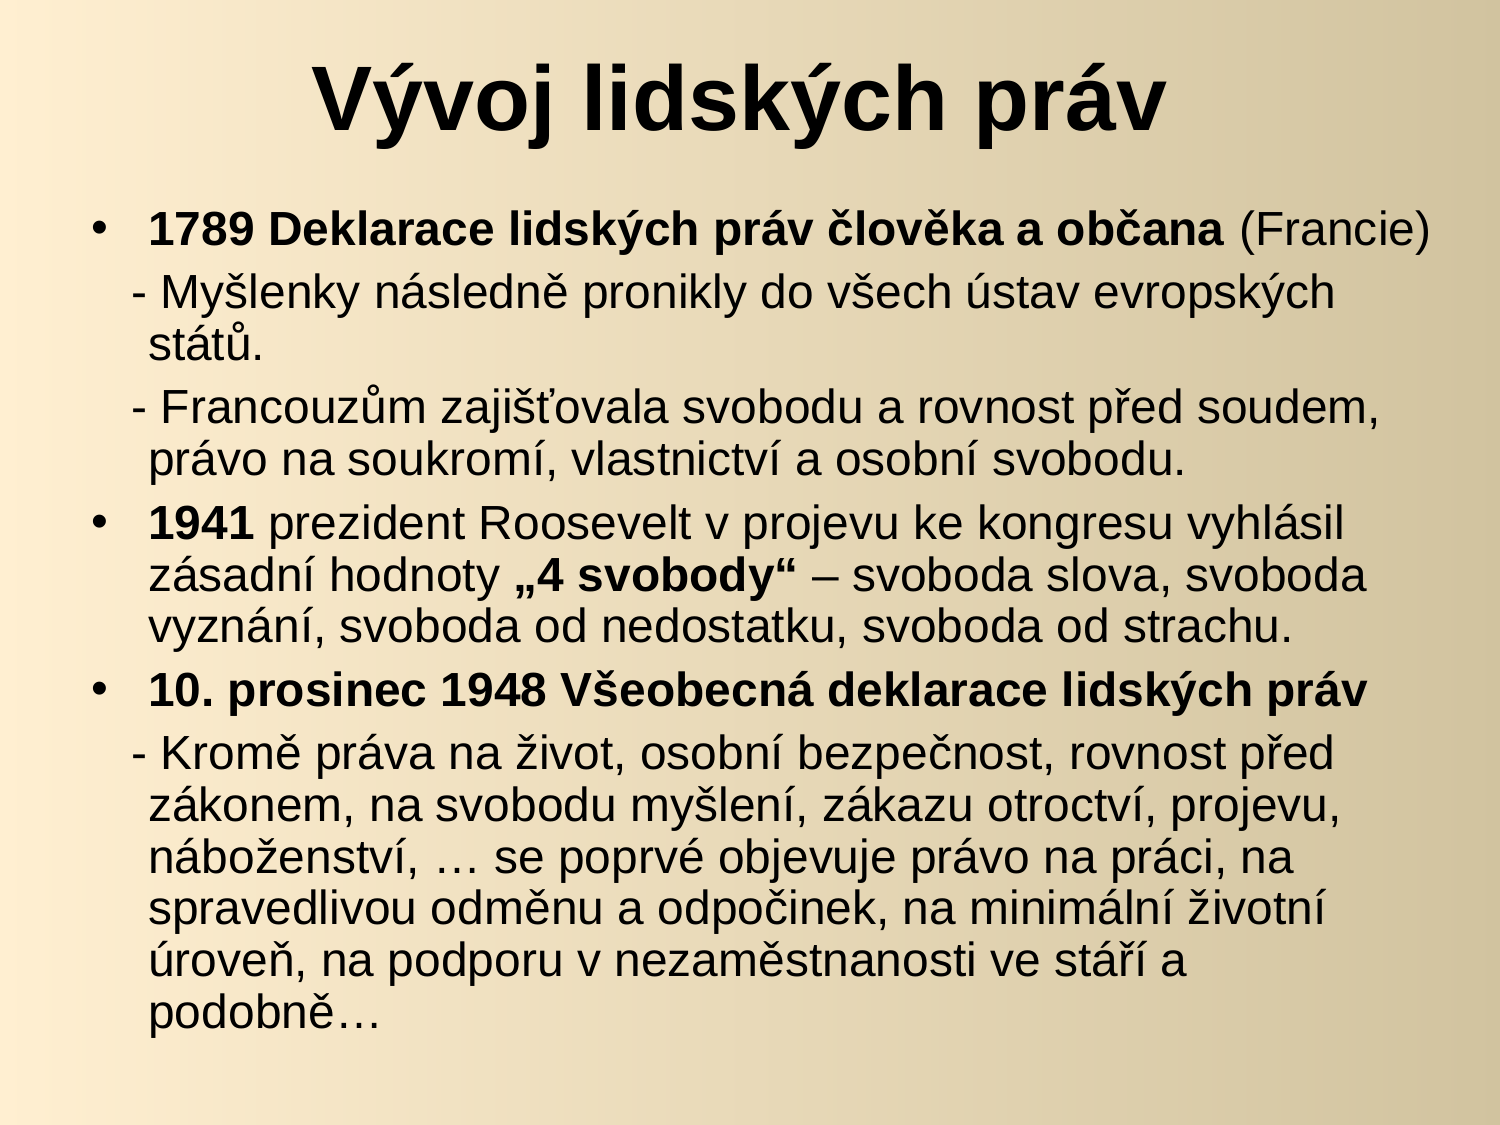

# Vývoj lidských práv
1789 Deklarace lidských práv člověka a občana (Francie)
 - Myšlenky následně pronikly do všech ústav evropských států.
 - Francouzům zajišťovala svobodu a rovnost před soudem, právo na soukromí, vlastnictví a osobní svobodu.
1941 prezident Roosevelt v projevu ke kongresu vyhlásil zásadní hodnoty „4 svobody“ – svoboda slova, svoboda vyznání, svoboda od nedostatku, svoboda od strachu.
10. prosinec 1948 Všeobecná deklarace lidských práv
 - Kromě práva na život, osobní bezpečnost, rovnost před zákonem, na svobodu myšlení, zákazu otroctví, projevu, náboženství, … se poprvé objevuje právo na práci, na spravedlivou odměnu a odpočinek, na minimální životní úroveň, na podporu v nezaměstnanosti ve stáří a podobně…